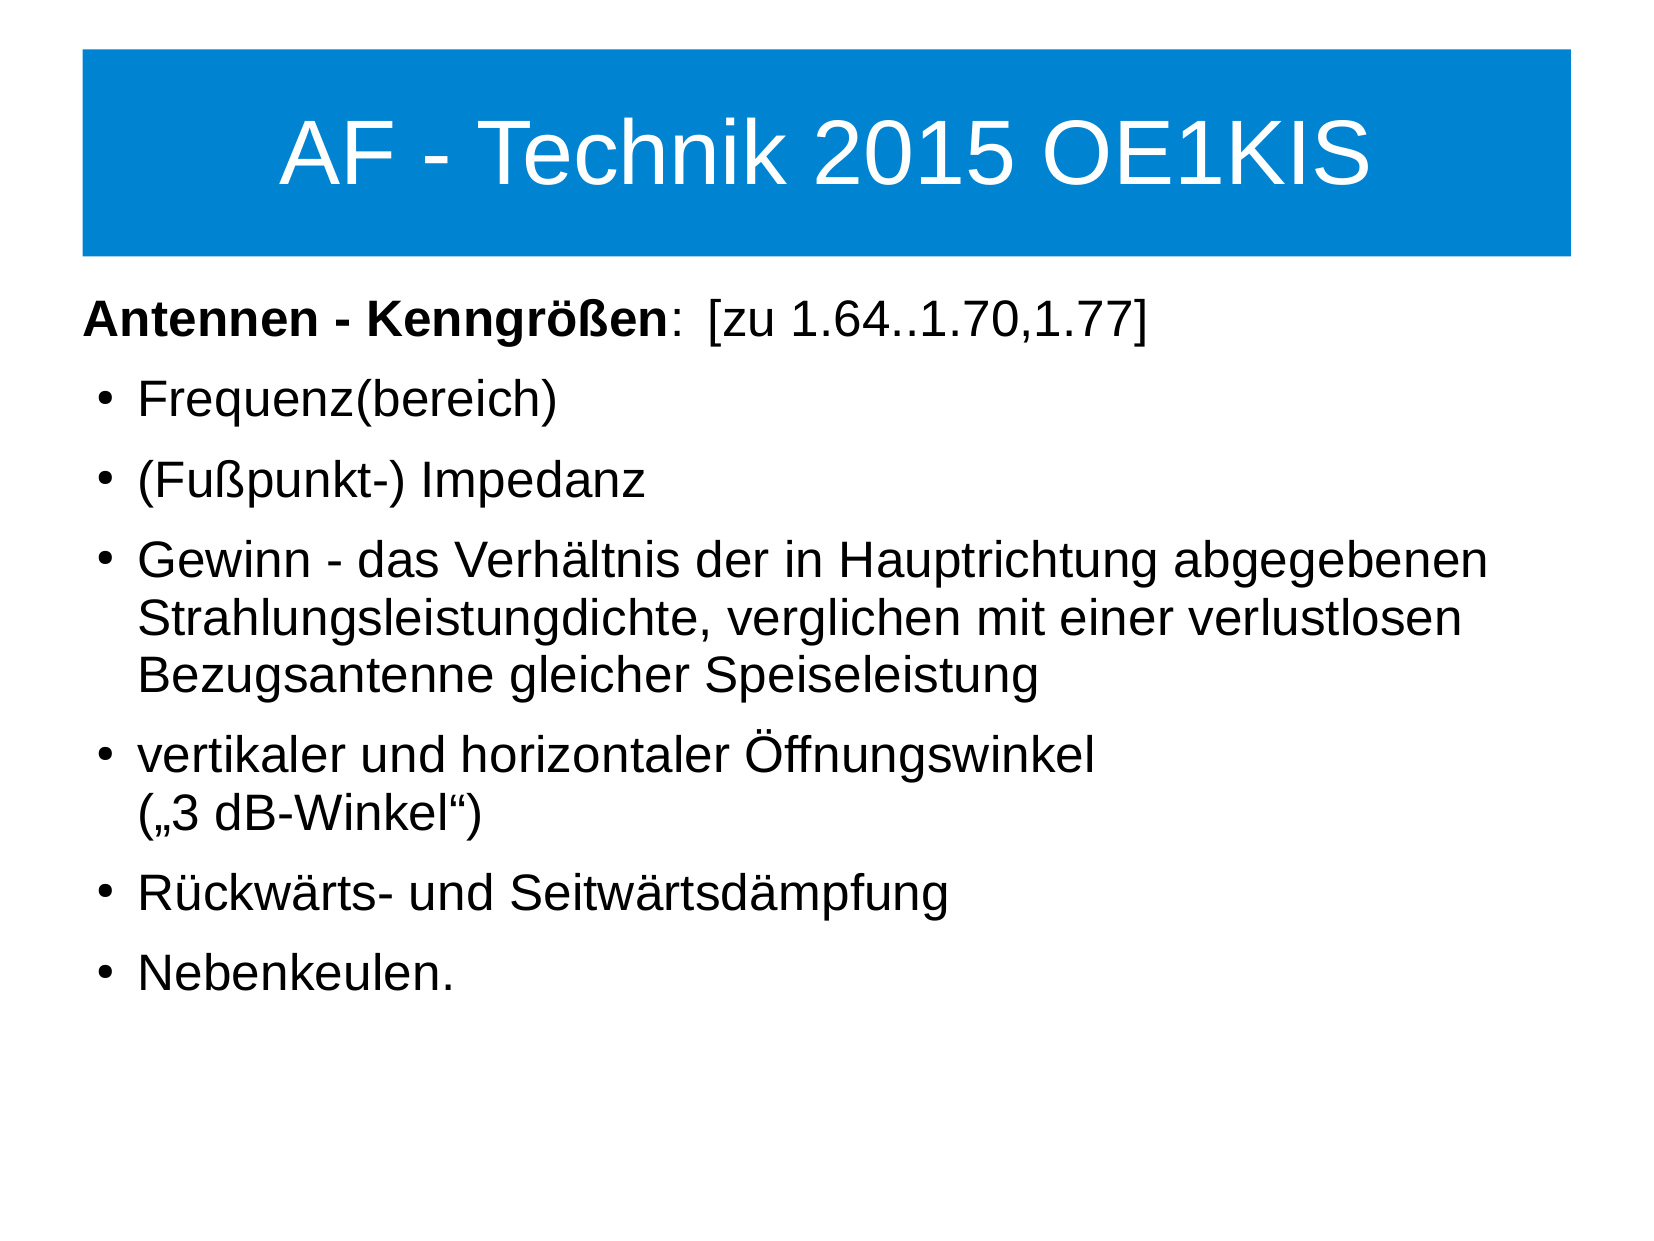

# AF - Technik 2015 OE1KIS
Antennen - Kenngrößen:		[zu 1.64..1.70,1.77]
Frequenz(bereich)
(Fußpunkt-) Impedanz
Gewinn - das Verhältnis der in Hauptrichtung abgegebenen Strahlungsleistungdichte, verglichen mit einer verlustlosen Bezugsantenne gleicher Speiseleistung
vertikaler und horizontaler Öffnungswinkel
(„3 dB-Winkel“)
Rückwärts- und Seitwärtsdämpfung
Nebenkeulen.